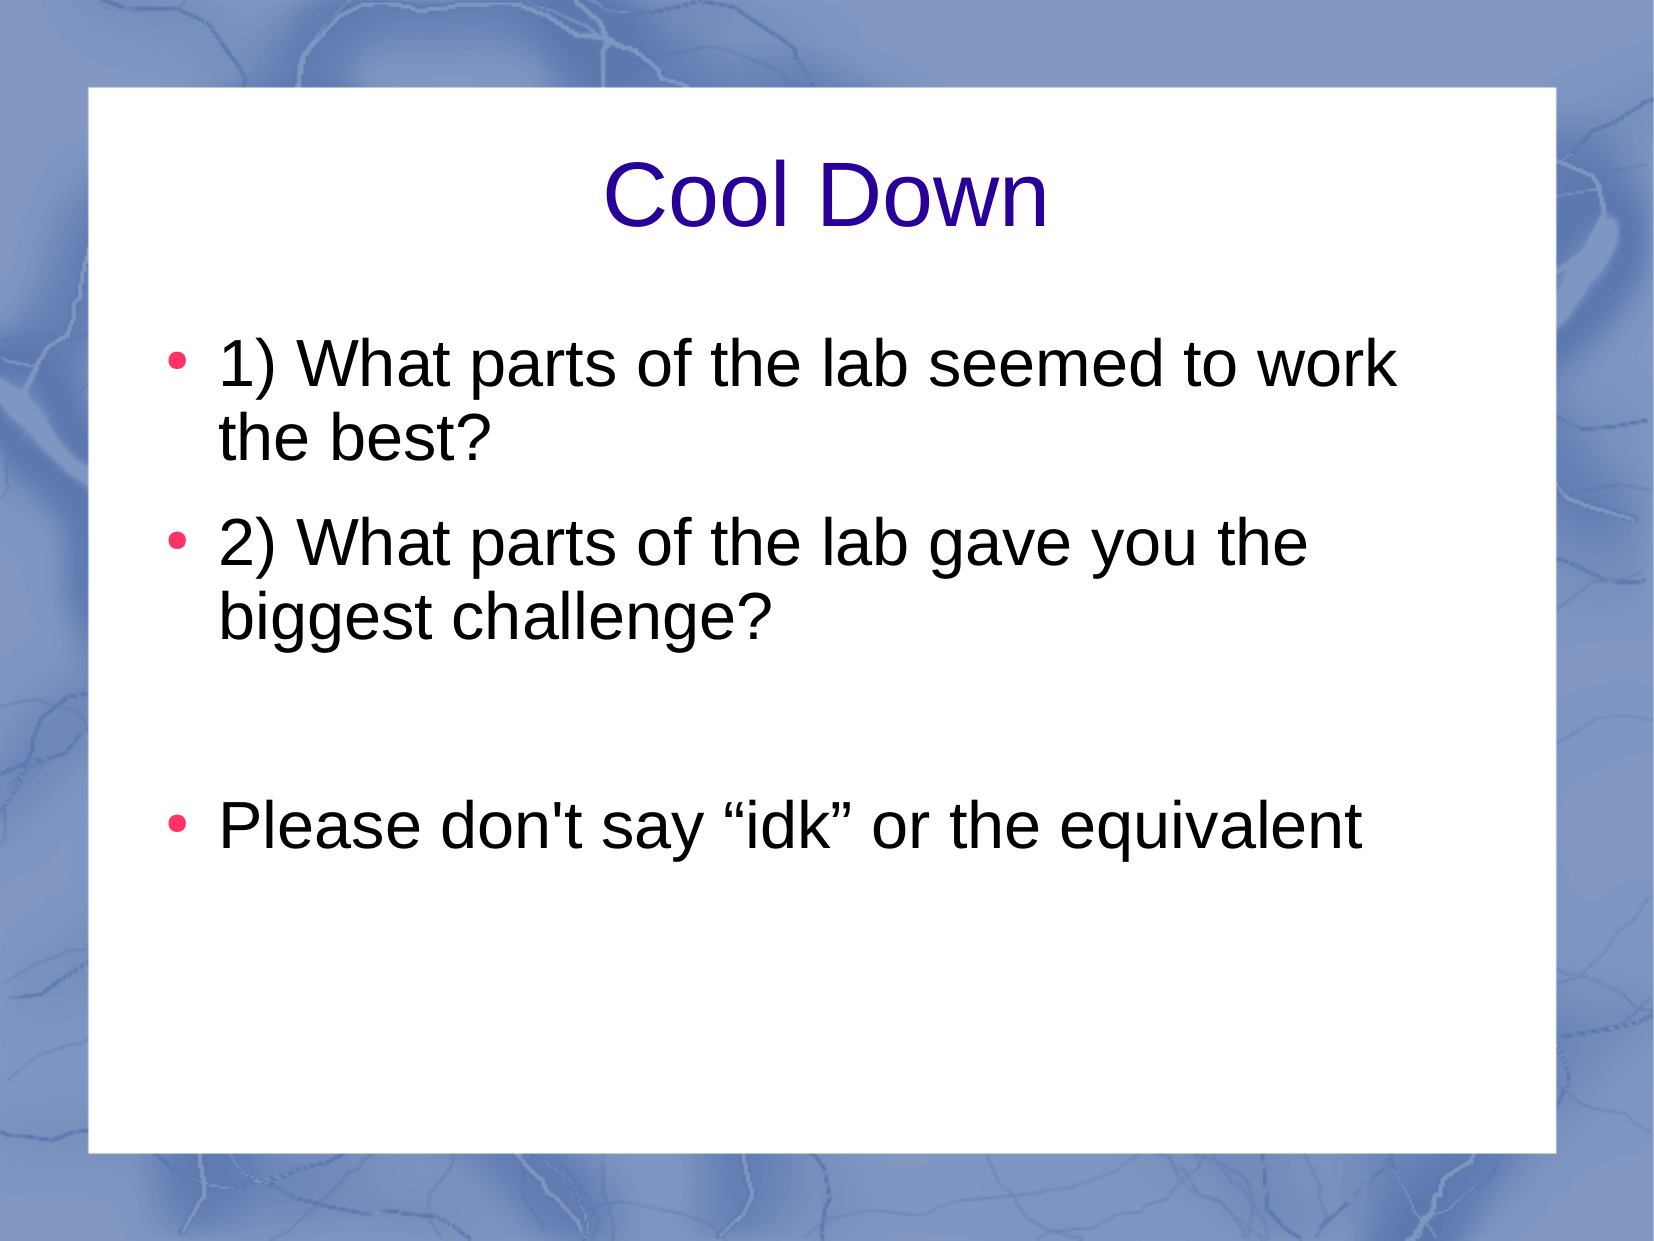

# Cool Down
1) What parts of the lab seemed to work the best?
2) What parts of the lab gave you the biggest challenge?
Please don't say “idk” or the equivalent